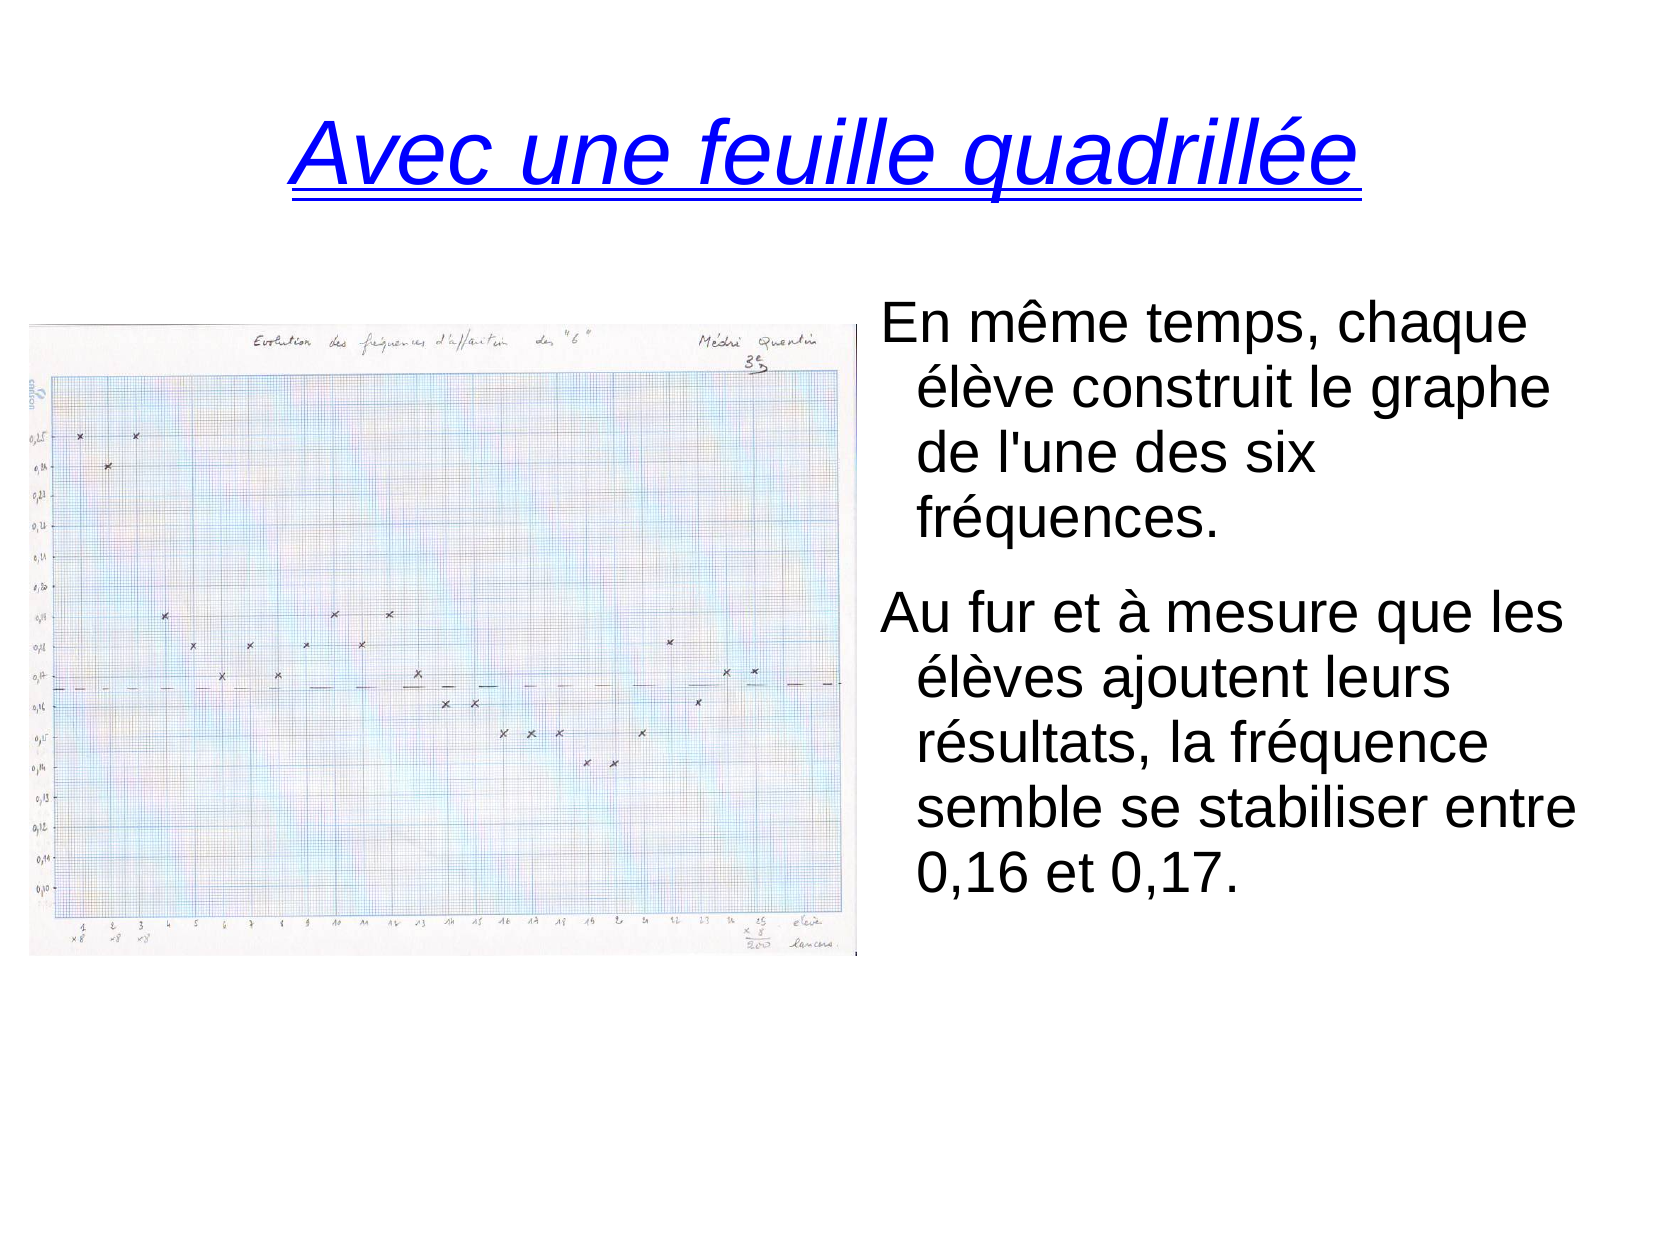

# Avec une feuille quadrillée
En même temps, chaque élève construit le graphe de l'une des six fréquences.
Au fur et à mesure que les élèves ajoutent leurs résultats, la fréquence semble se stabiliser entre 0,16 et 0,17.